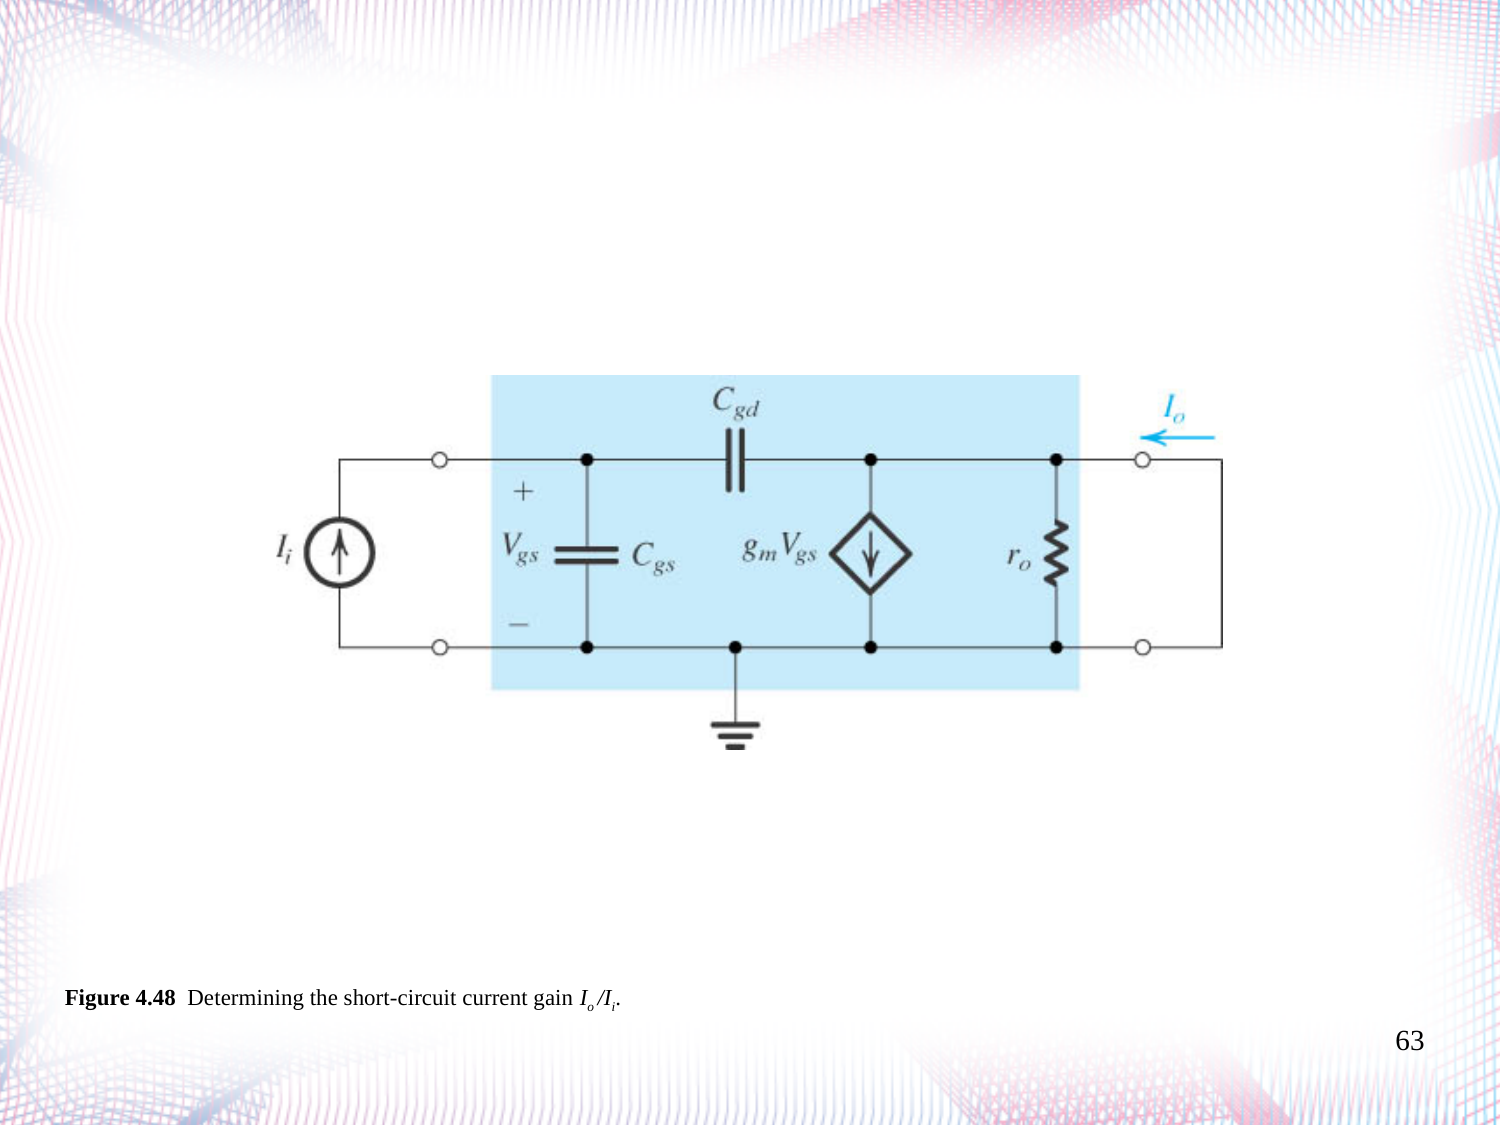

Figure 4.48 Determining the short-circuit current gain Io /Ii.
63